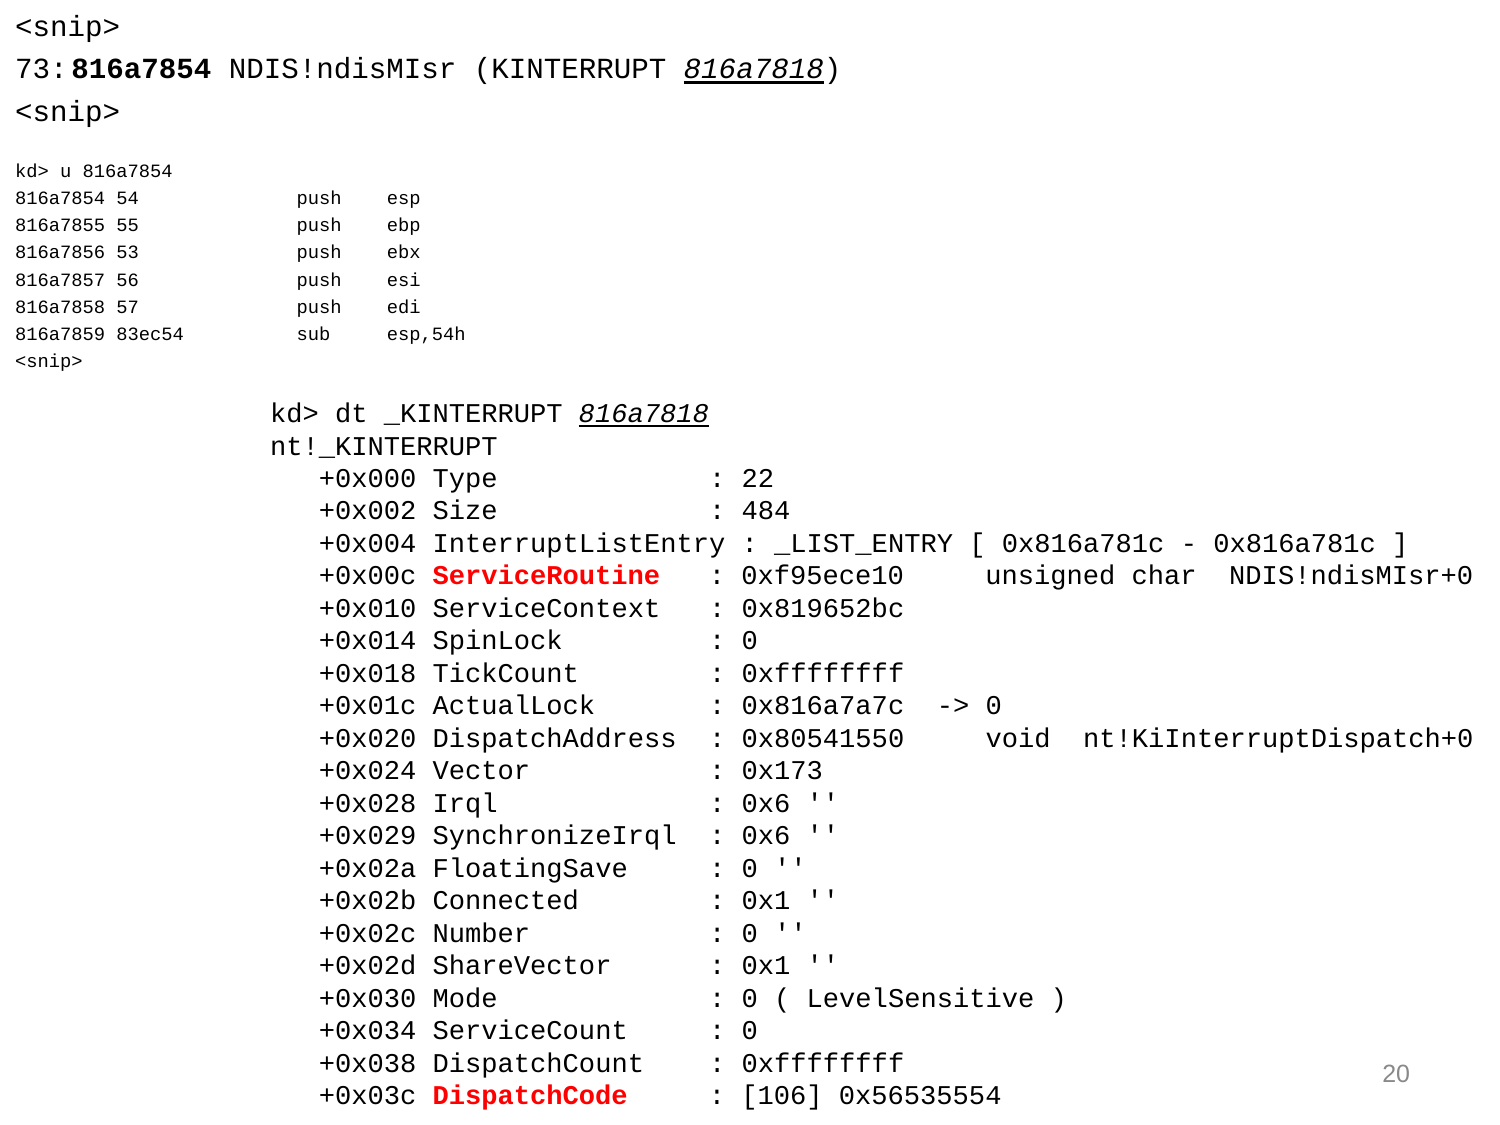

# <snip>
73:	816a7854 NDIS!ndisMIsr (KINTERRUPT 816a7818)
<snip>
kd> u 816a7854
816a7854 54 push esp
816a7855 55 push ebp
816a7856 53 push ebx
816a7857 56 push esi
816a7858 57 push edi
816a7859 83ec54 sub esp,54h
<snip>
kd> dt _KINTERRUPT 816a7818
nt!_KINTERRUPT
 +0x000 Type : 22
 +0x002 Size : 484
 +0x004 InterruptListEntry : _LIST_ENTRY [ 0x816a781c - 0x816a781c ]
 +0x00c ServiceRoutine : 0xf95ece10 unsigned char NDIS!ndisMIsr+0
 +0x010 ServiceContext : 0x819652bc
 +0x014 SpinLock : 0
 +0x018 TickCount : 0xffffffff
 +0x01c ActualLock : 0x816a7a7c -> 0
 +0x020 DispatchAddress : 0x80541550 void nt!KiInterruptDispatch+0
 +0x024 Vector : 0x173
 +0x028 Irql : 0x6 ''
 +0x029 SynchronizeIrql : 0x6 ''
 +0x02a FloatingSave : 0 ''
 +0x02b Connected : 0x1 ''
 +0x02c Number : 0 ''
 +0x02d ShareVector : 0x1 ''
 +0x030 Mode : 0 ( LevelSensitive )
 +0x034 ServiceCount : 0
 +0x038 DispatchCount : 0xffffffff
 +0x03c DispatchCode : [106] 0x56535554